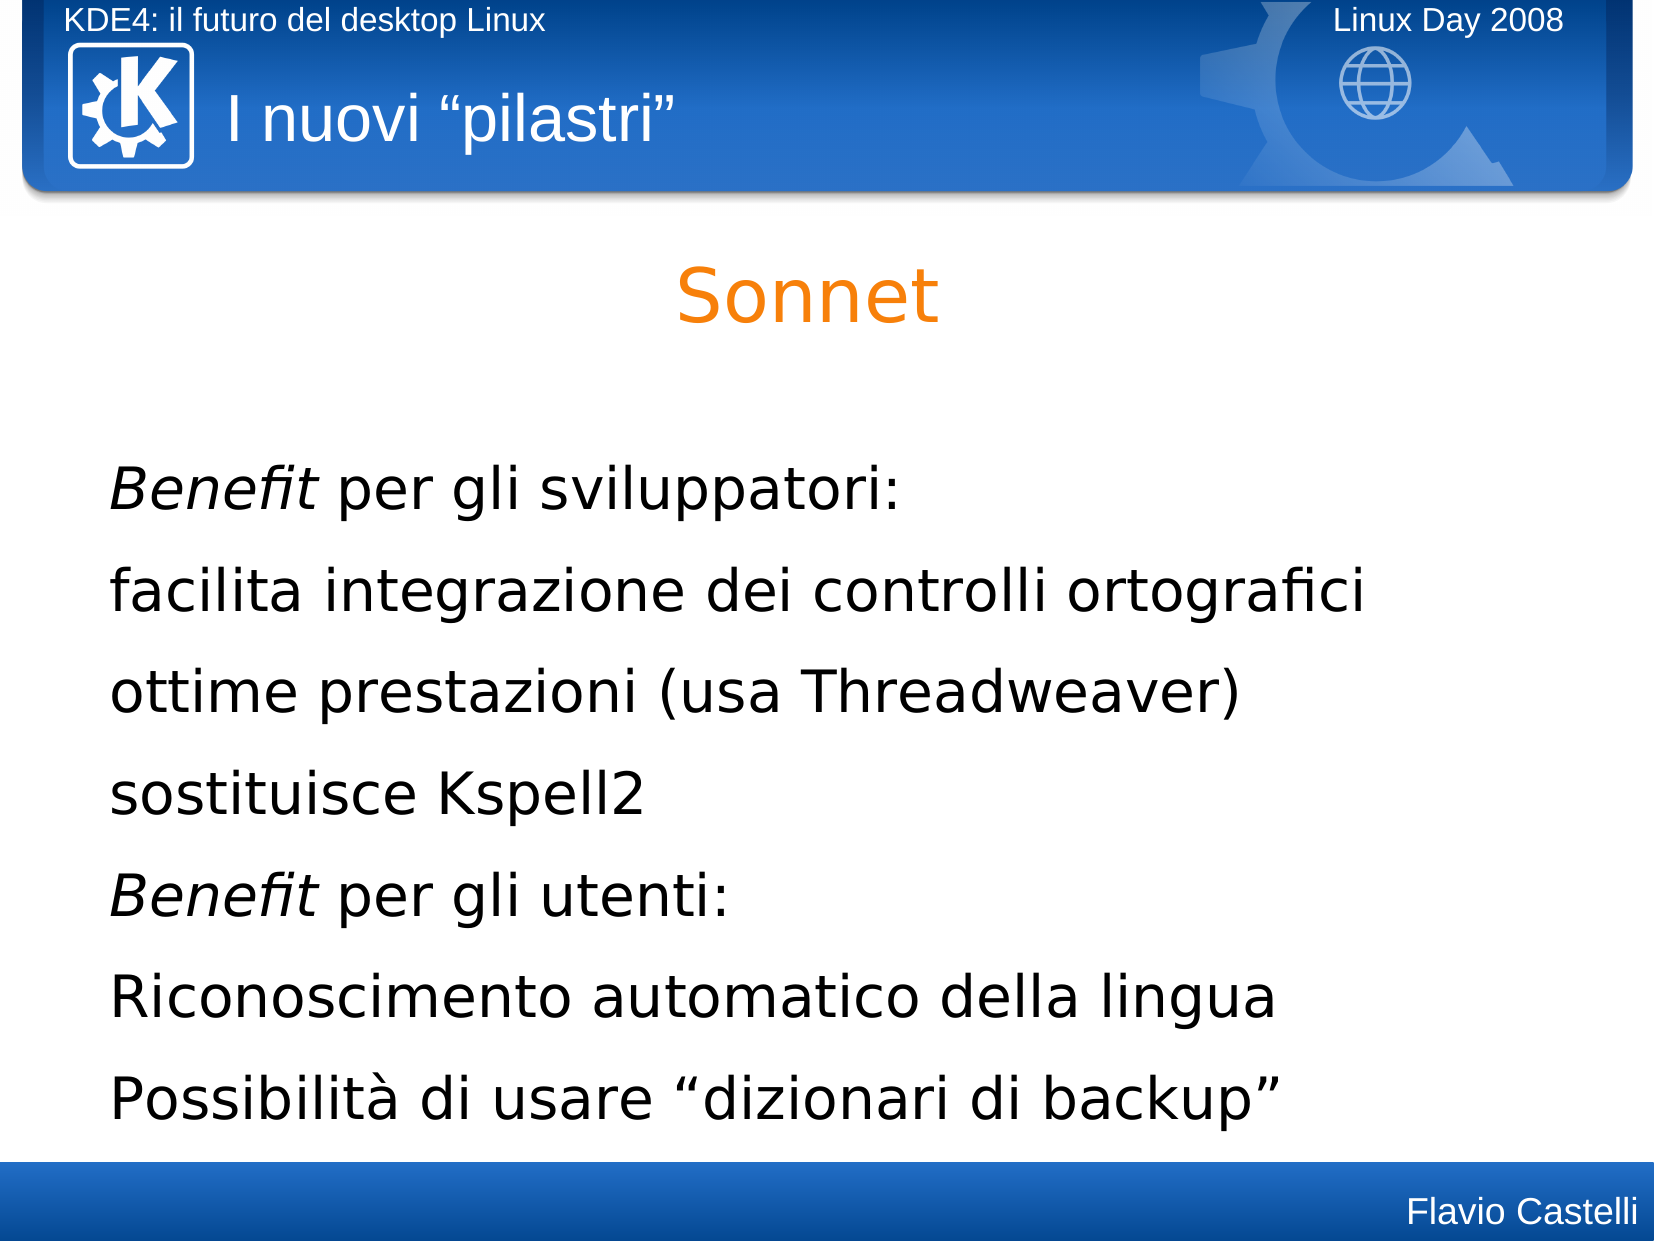

# I nuovi “pilastri”
Sonnet
Benefit per gli sviluppatori:
facilita integrazione dei controlli ortografici
ottime prestazioni (usa Threadweaver)
sostituisce Kspell2
Benefit per gli utenti:
Riconoscimento automatico della lingua
Possibilità di usare “dizionari di backup”